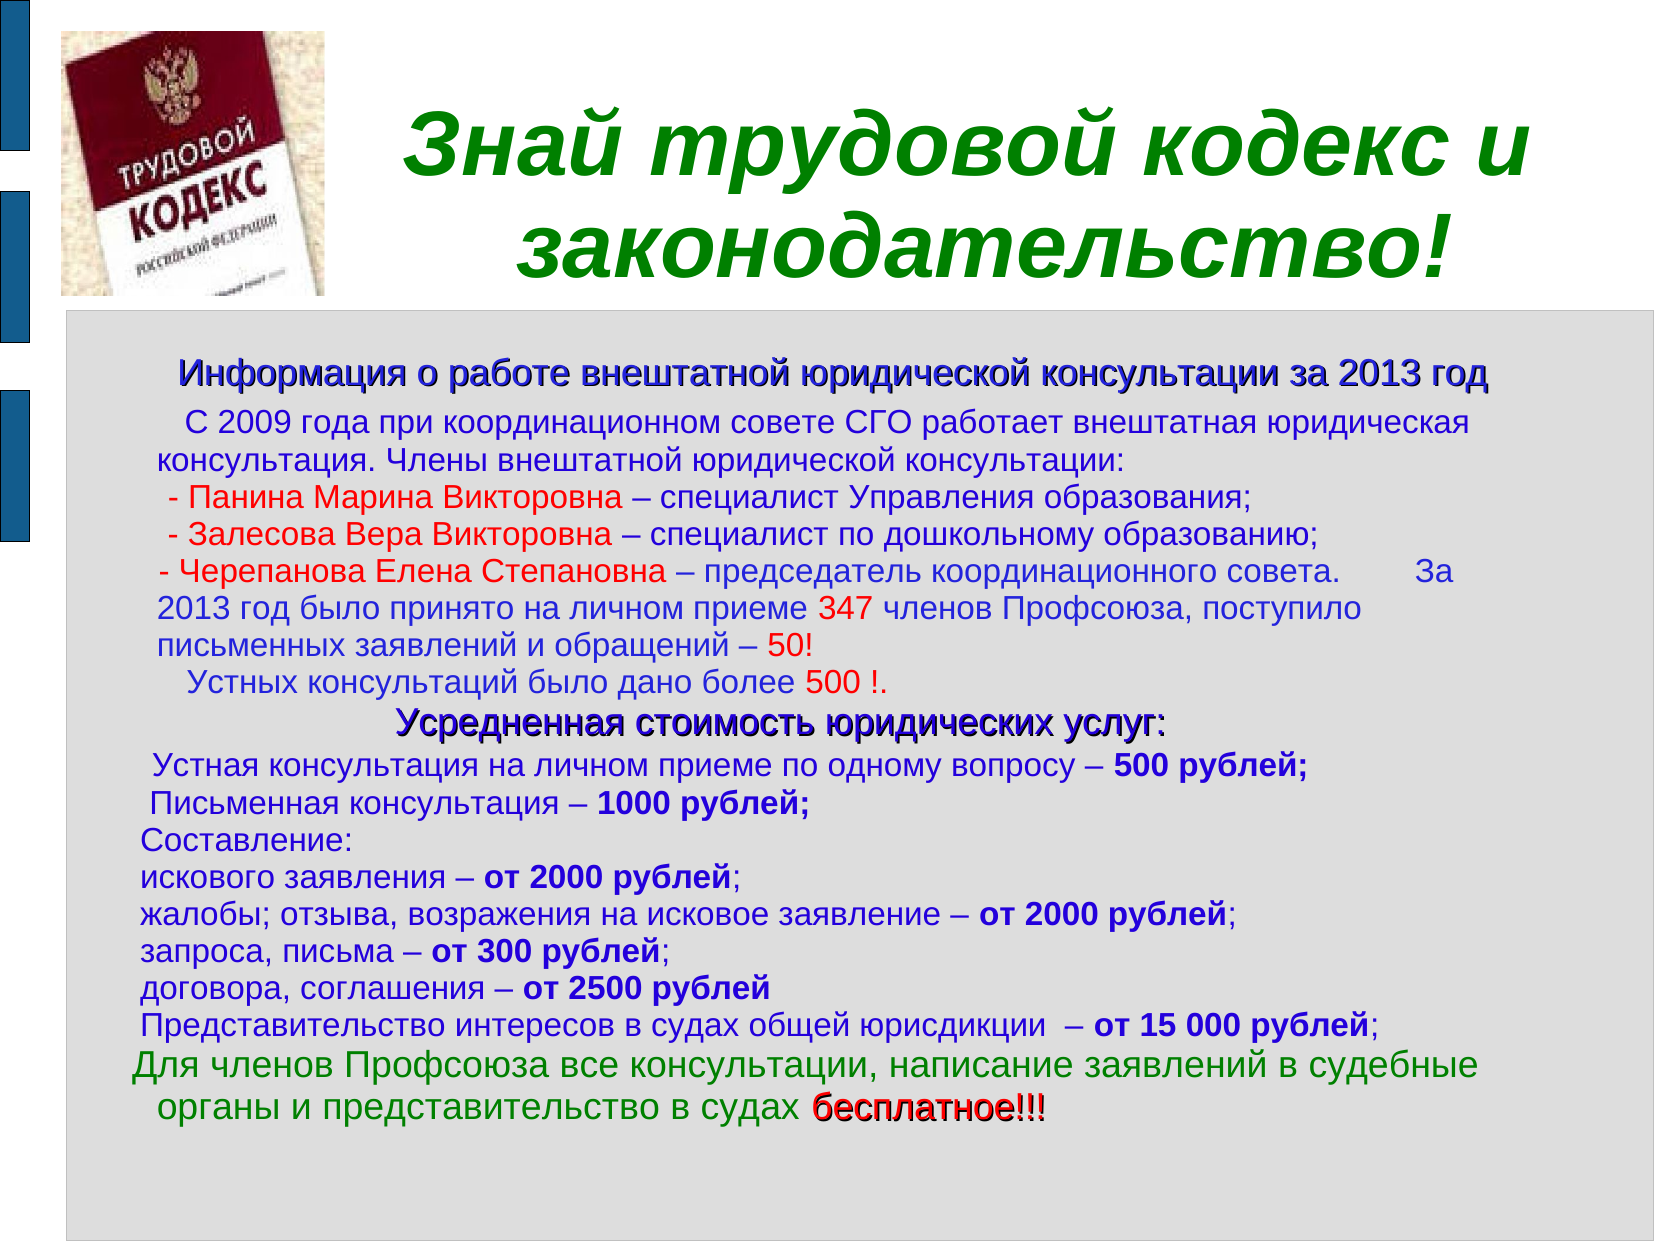

# Знай трудовой кодекс и законодательство!
 Информация о работе внештатной юридической консультации за 2013 год
 С 2009 года при координационном совете СГО работает внештатная юридическая консультация. Члены внештатной юридической консультации:
 - Панина Марина Викторовна – специалист Управления образования;
 - Залесова Вера Викторовна – специалист по дошкольному образованию;
 - Черепанова Елена Степановна – председатель координационного совета. За 2013 год было принято на личном приеме 347 членов Профсоюза, поступило письменных заявлений и обращений – 50!
 Устных консультаций было дано более 500 !.
 Усредненная стоимость юридических услуг:
 Устная консультация на личном приеме по одному вопросу – 500 рублей;
 Письменная консультация – 1000 рублей;
 Составление:
 искового заявления – от 2000 рублей;
 жалобы; отзыва, возражения на исковое заявление – от 2000 рублей;
 запроса, письма – от 300 рублей;
 договора, соглашения – от 2500 рублей
 Представительство интересов в судах общей юрисдикции – от 15 000 рублей;
 Для членов Профсоюза все консультации, написание заявлений в судебные органы и представительство в судах бесплатное!!!